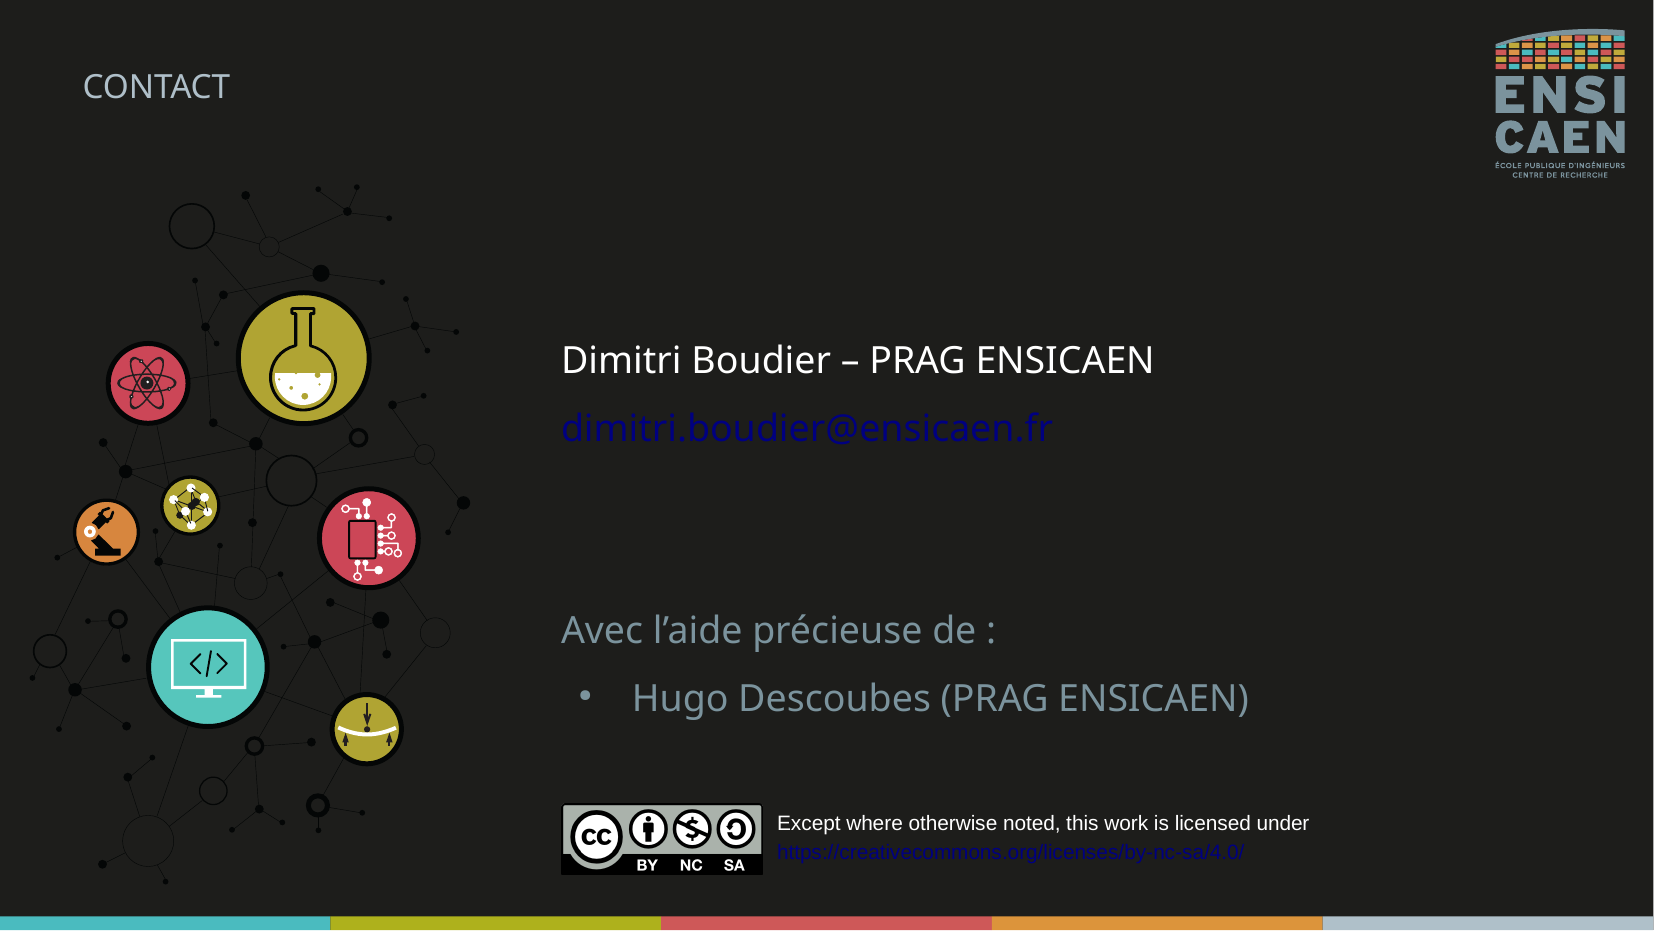

# CONTACT
Dimitri Boudier – PRAG ENSICAEN
dimitri.boudier@ensicaen.fr
Avec l’aide précieuse de :
Hugo Descoubes (PRAG ENSICAEN)
Except where otherwise noted, this work is licensed under
https://creativecommons.org/licenses/by-nc-sa/4.0/